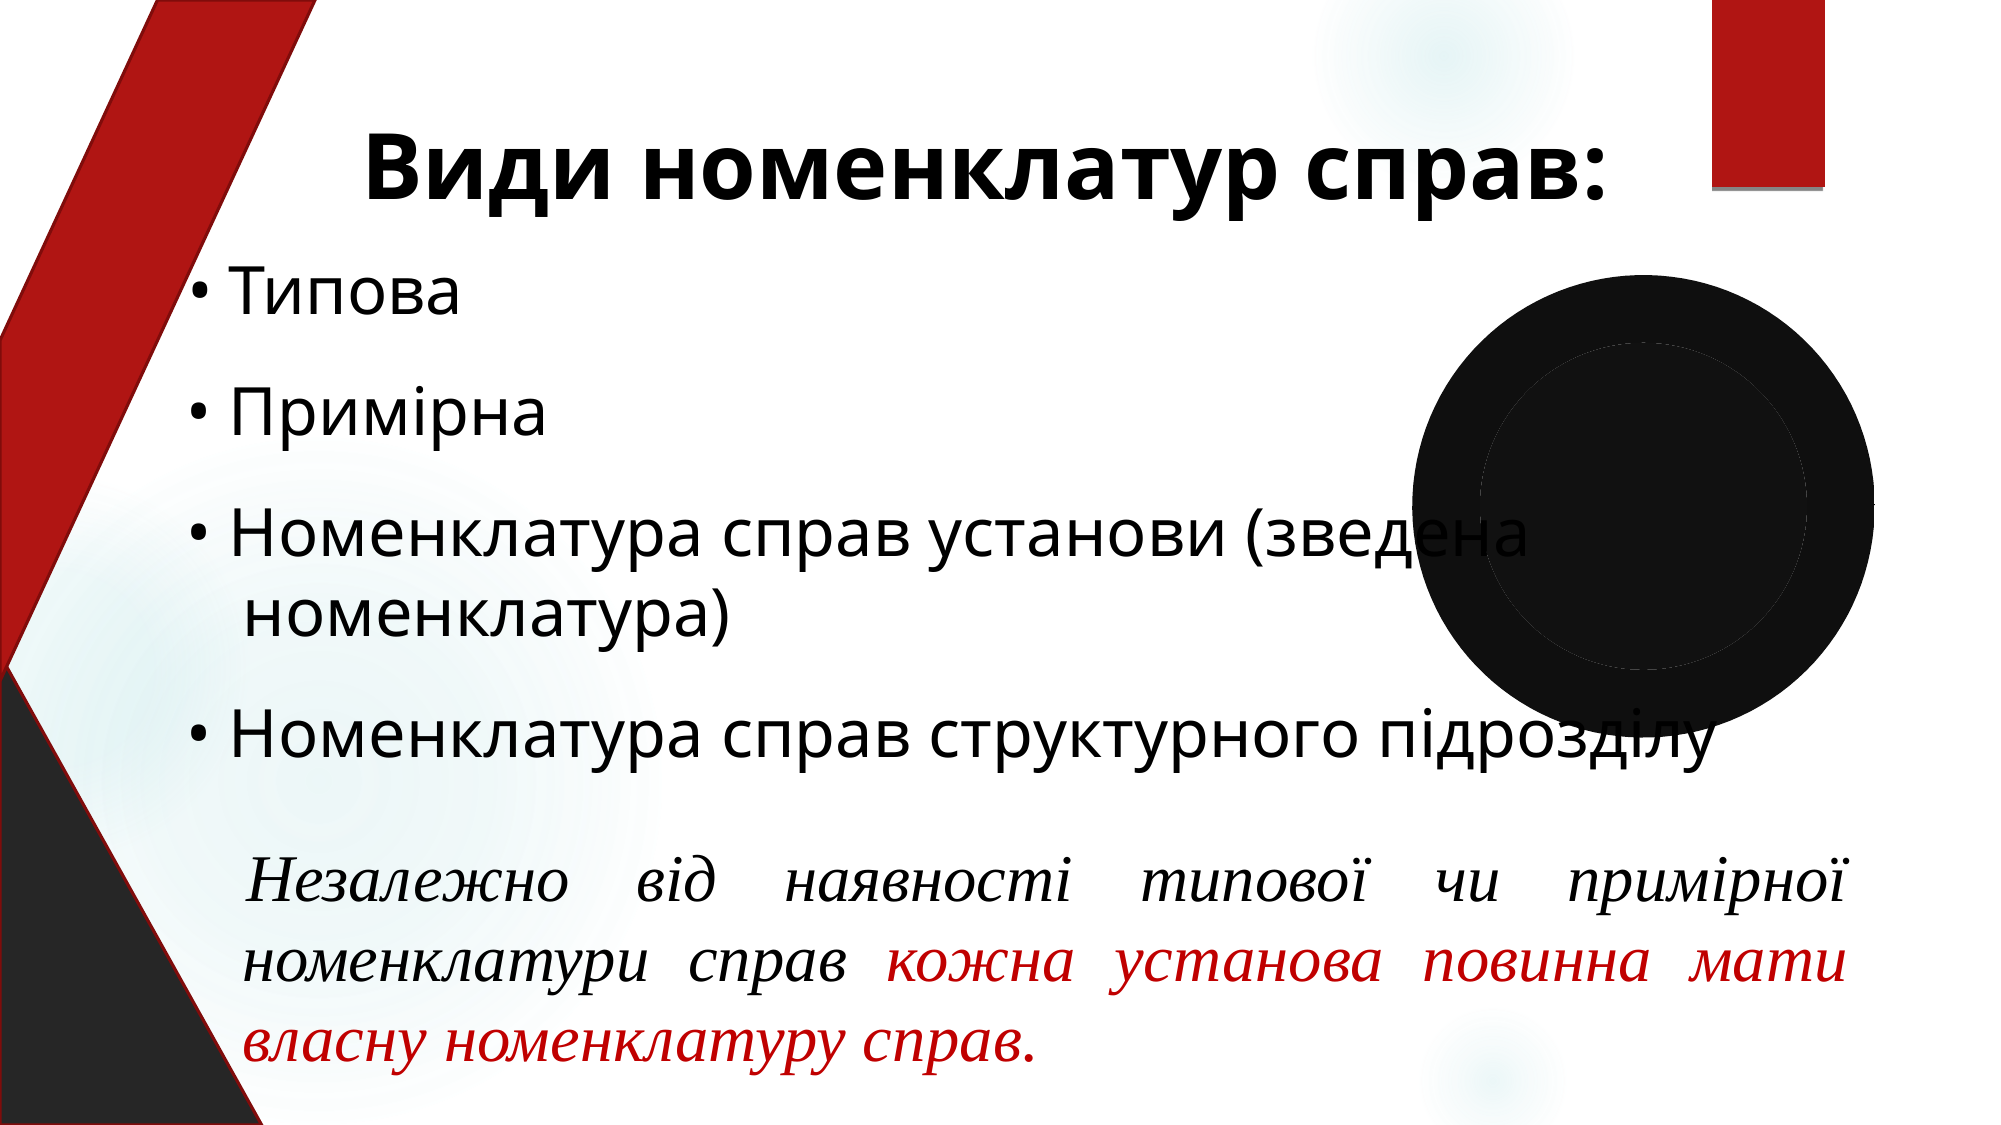

# Види номенклатур справ:
• Типова
• Примірна
• Номенклатура справ установи (зведена номенклатура)
• Номенклатура справ структурного підрозділу
Незалежно від наявності типової чи примірної номенклатури справ кожна установа повинна мати власну номенклатуру справ.